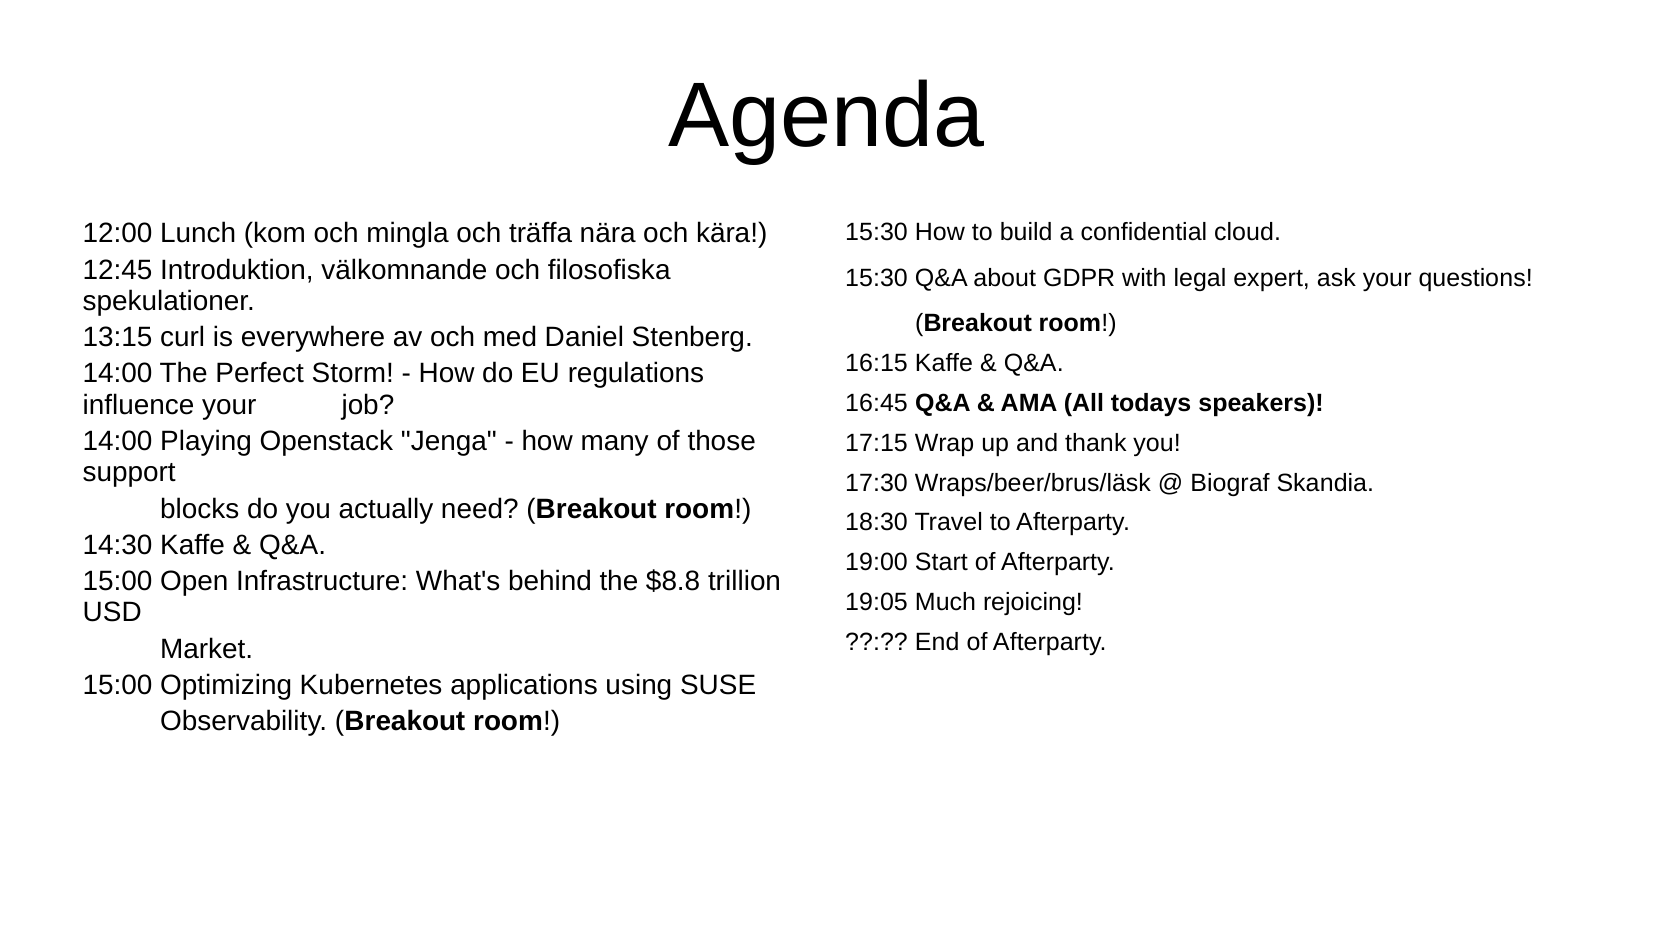

# Agenda
12:00 Lunch (kom och mingla och träffa nära och kära!)
12:45 Introduktion, välkomnande och filosofiska spekulationer.
13:15 curl is everywhere av och med Daniel Stenberg.
14:00 The Perfect Storm! - How do EU regulations influence your job?
14:00 Playing Openstack "Jenga" - how many of those support
 blocks do you actually need? (Breakout room!)
14:30 Kaffe & Q&A.
15:00 Open Infrastructure: What's behind the $8.8 trillion USD
 Market.
15:00 Optimizing Kubernetes applications using SUSE
 Observability. (Breakout room!)
15:30 How to build a confidential cloud.
15:30 Q&A about GDPR with legal expert, ask your questions!
 (Breakout room!)
16:15 Kaffe & Q&A.
16:45 Q&A & AMA (All todays speakers)!
17:15 Wrap up and thank you!
17:30 Wraps/beer/brus/läsk @ Biograf Skandia.
18:30 Travel to Afterparty.
19:00 Start of Afterparty.
19:05 Much rejoicing!
??:?? End of Afterparty.